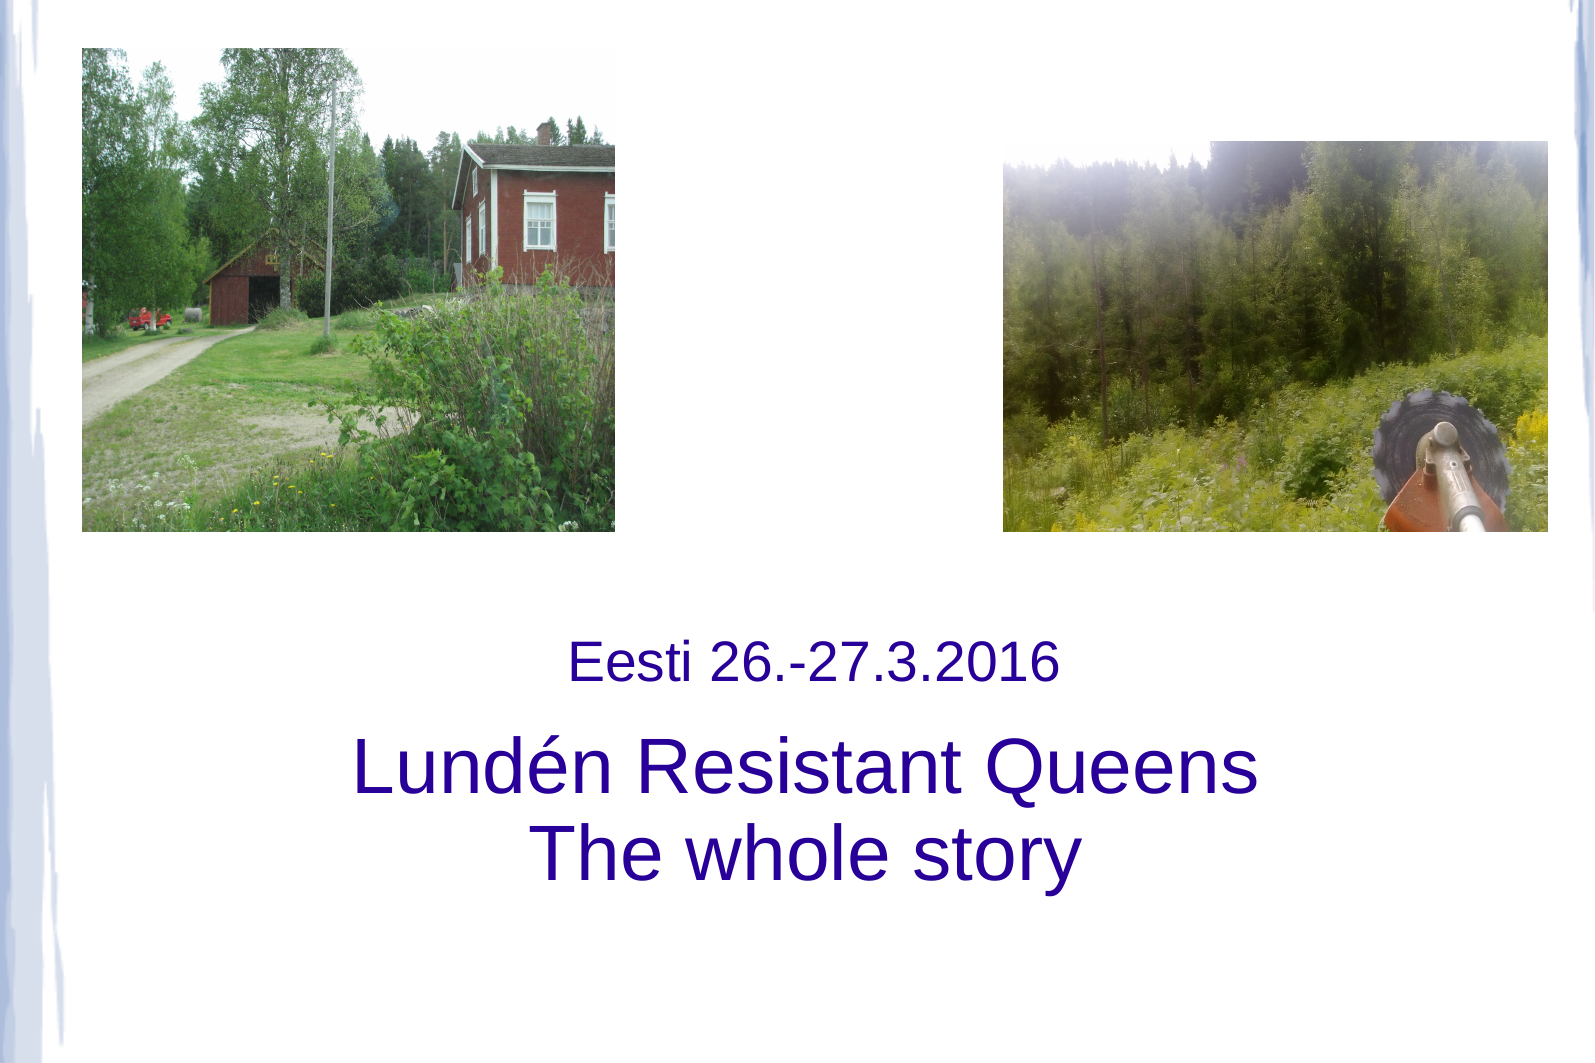

Eesti 26.-27.3.2016
# Lundén Resistant Queens The whole story